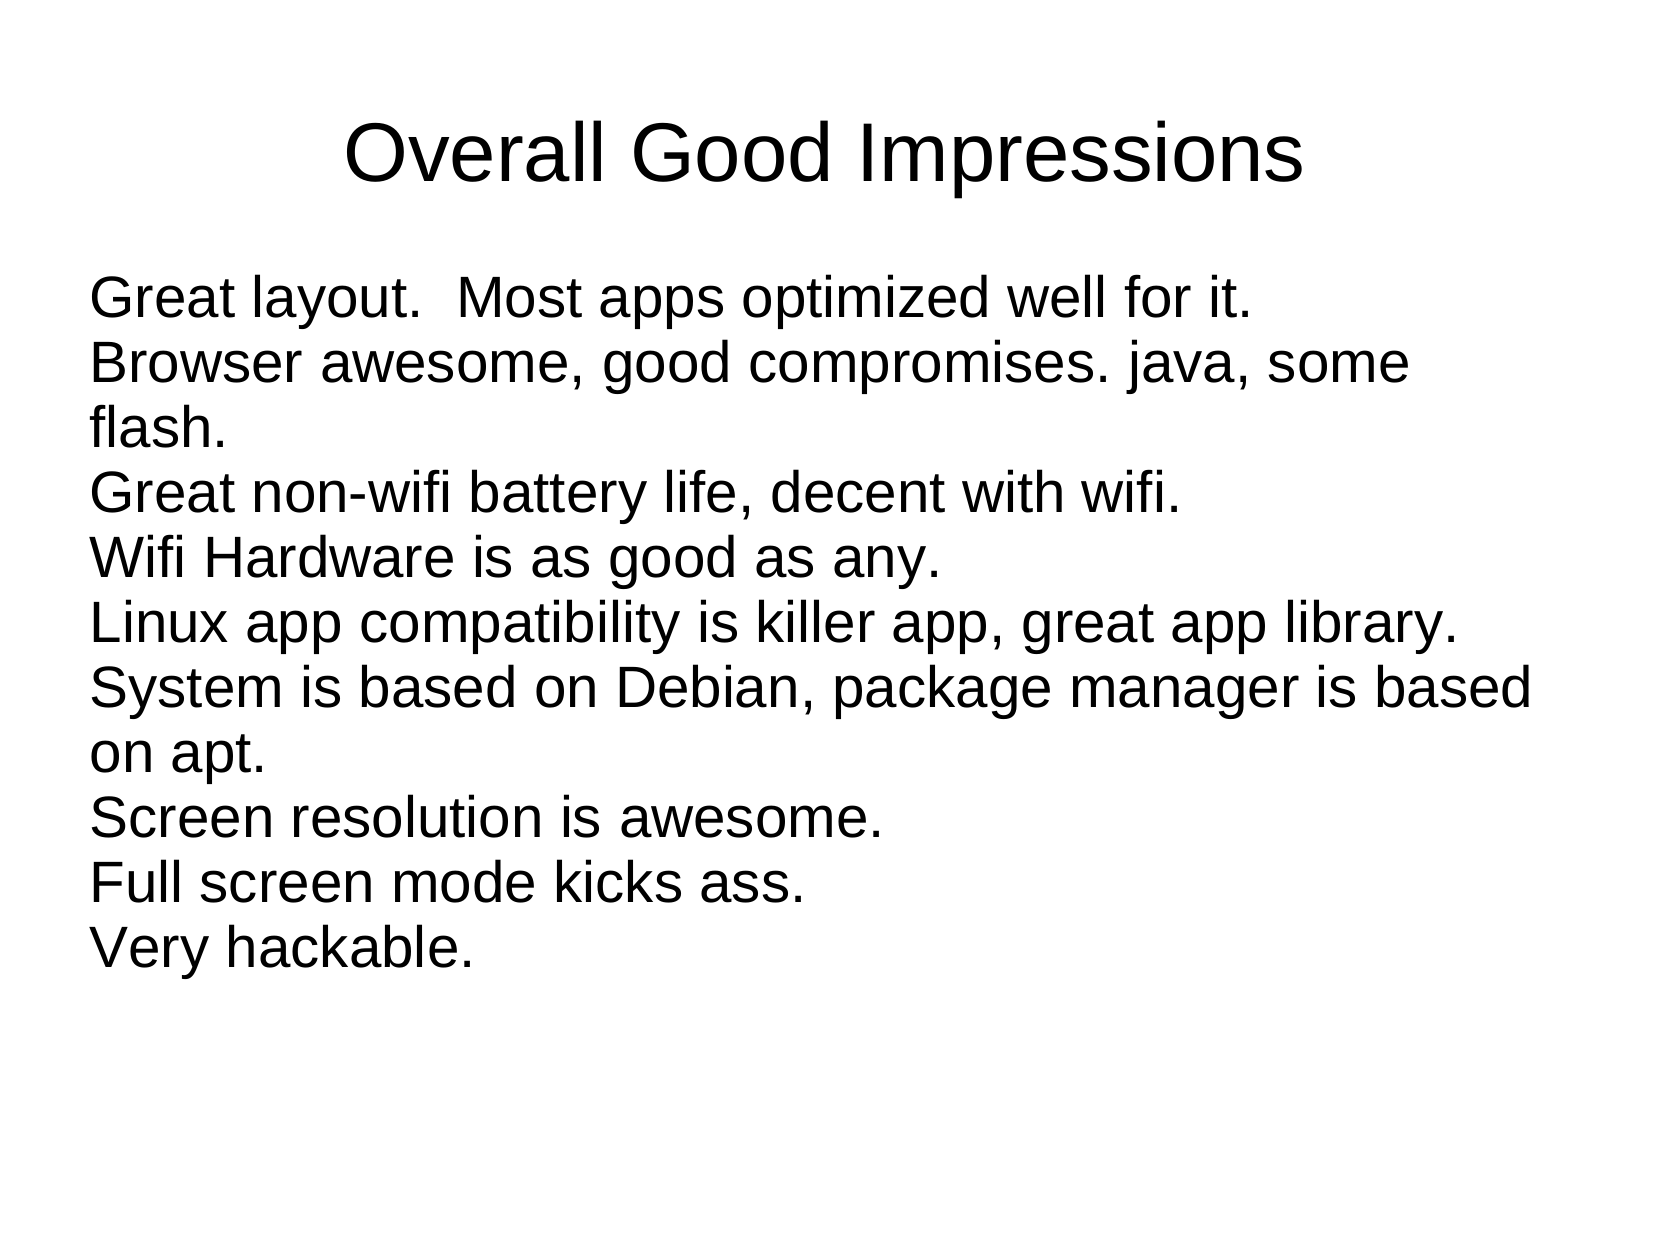

Overall Good Impressions
Great layout. Most apps optimized well for it.
Browser awesome, good compromises. java, some flash.
Great non-wifi battery life, decent with wifi.
Wifi Hardware is as good as any.
Linux app compatibility is killer app, great app library.
System is based on Debian, package manager is based on apt.
Screen resolution is awesome.
Full screen mode kicks ass.
Very hackable.